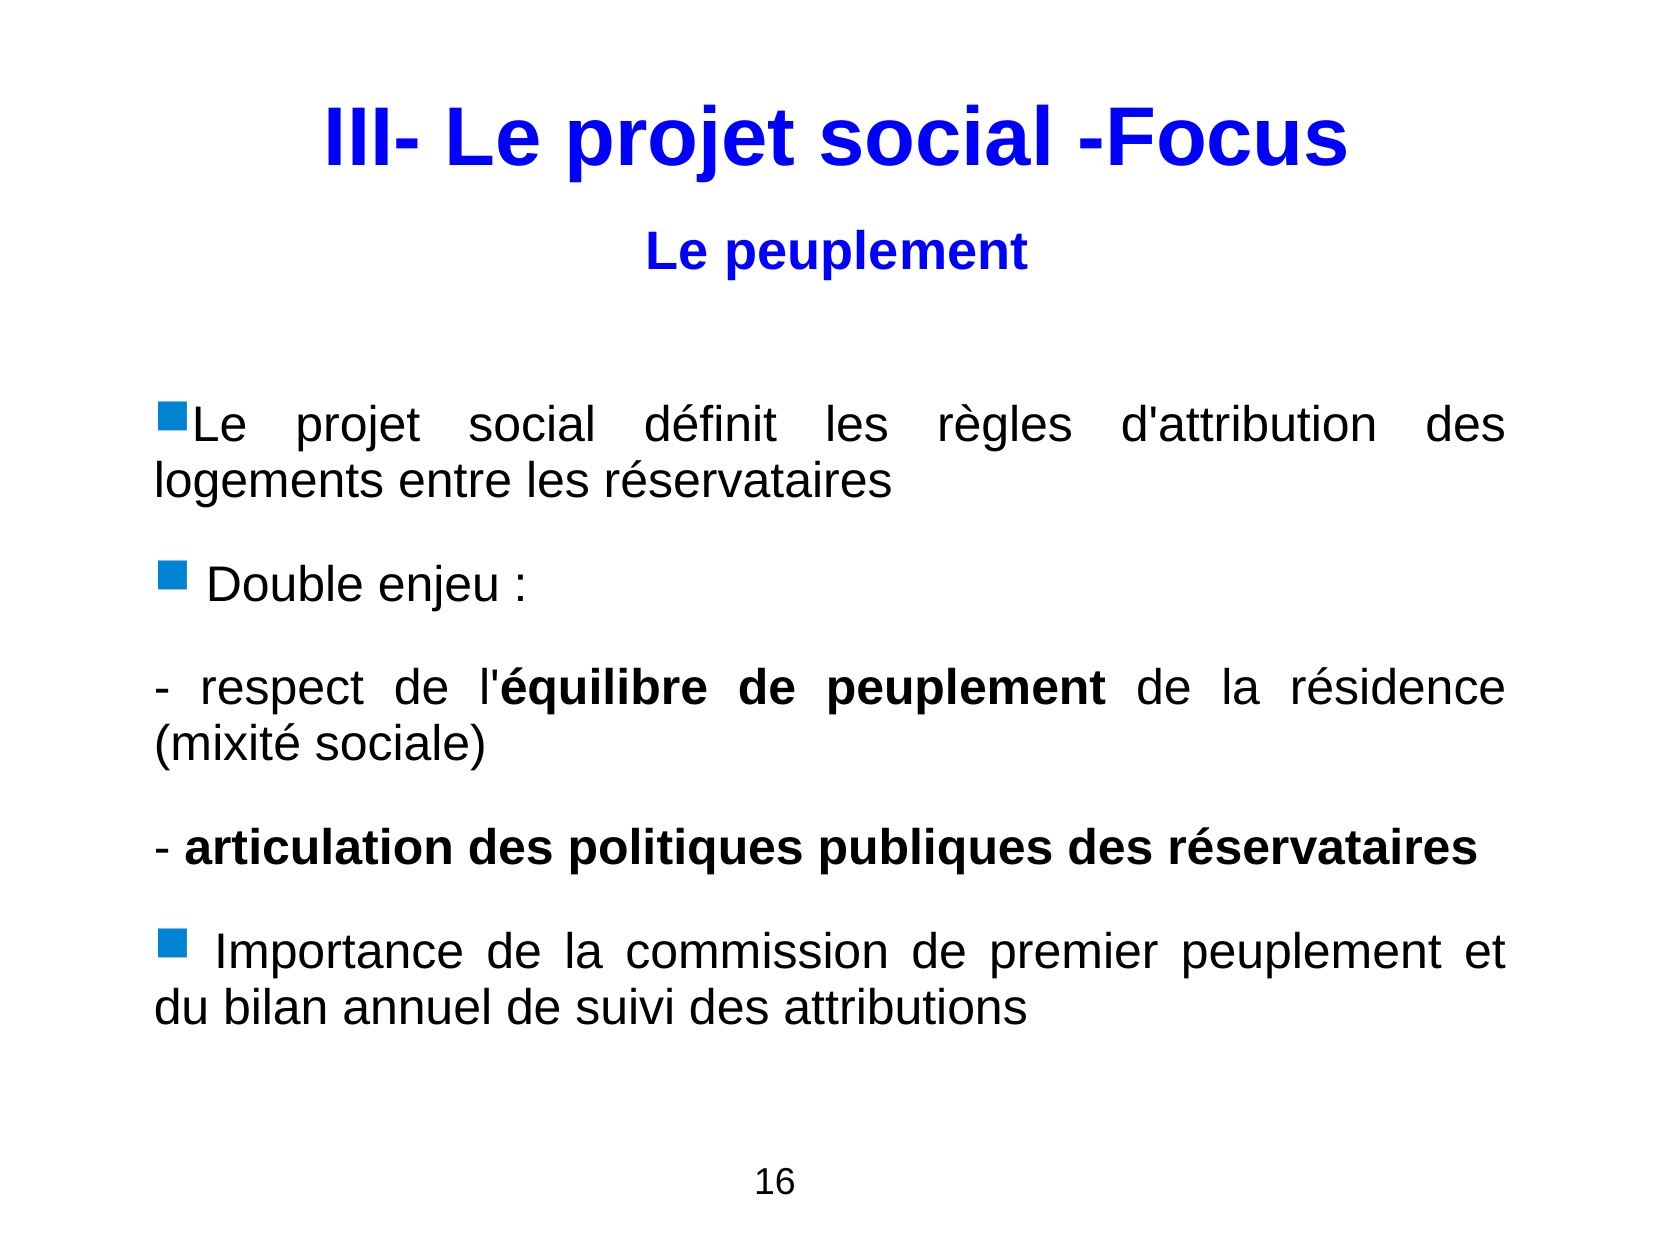

III- Le projet social -Focus
Le peuplement
Le projet social définit les règles d'attribution des logements entre les réservataires
 Double enjeu :
- respect de l'équilibre de peuplement de la résidence (mixité sociale)
- articulation des politiques publiques des réservataires
 Importance de la commission de premier peuplement et du bilan annuel de suivi des attributions